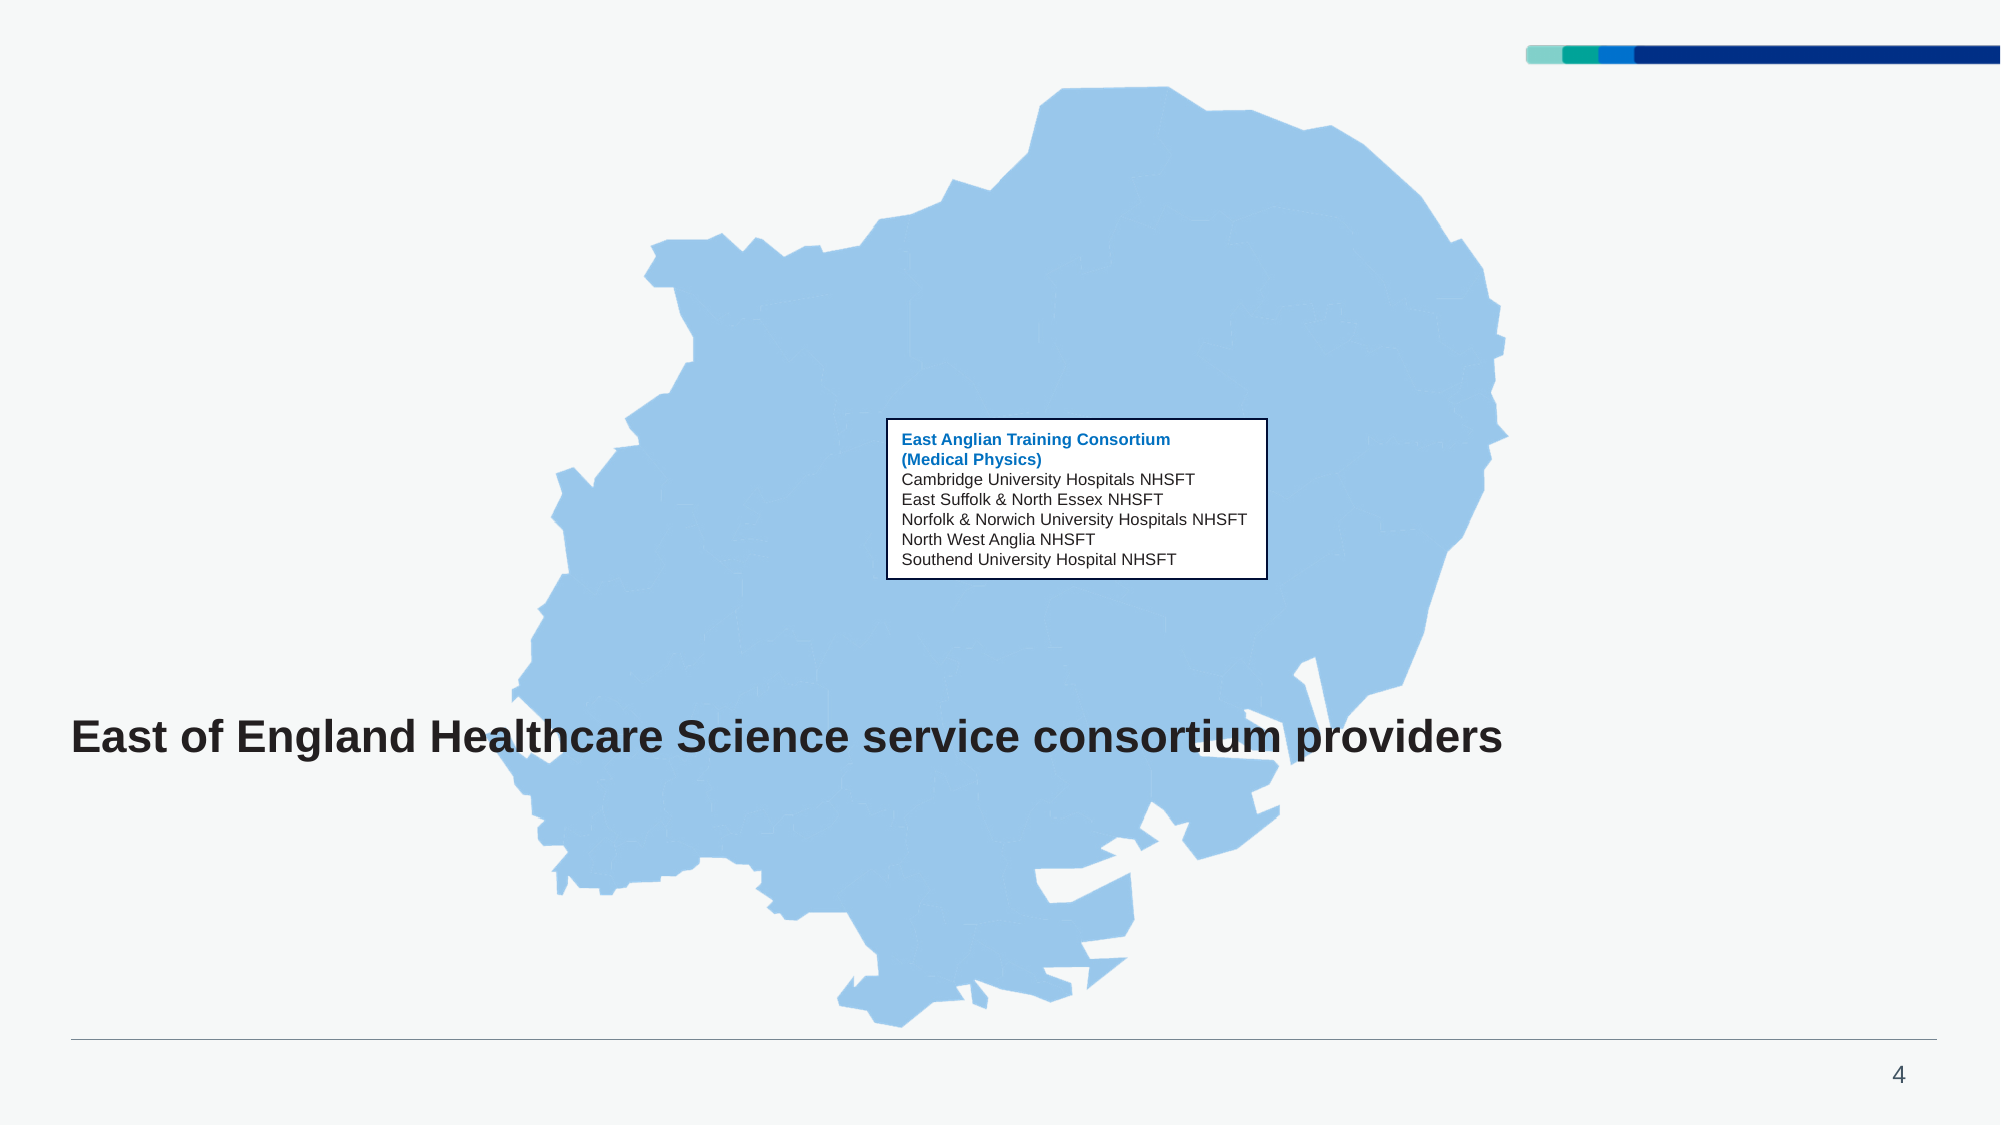

East Anglian Training Consortium
(Medical Physics)
Cambridge University Hospitals NHSFT
East Suffolk & North Essex NHSFT
Norfolk & Norwich University Hospitals NHSFT
North West Anglia NHSFT
Southend University Hospital NHSFT
# East of England Healthcare Science service consortium providers